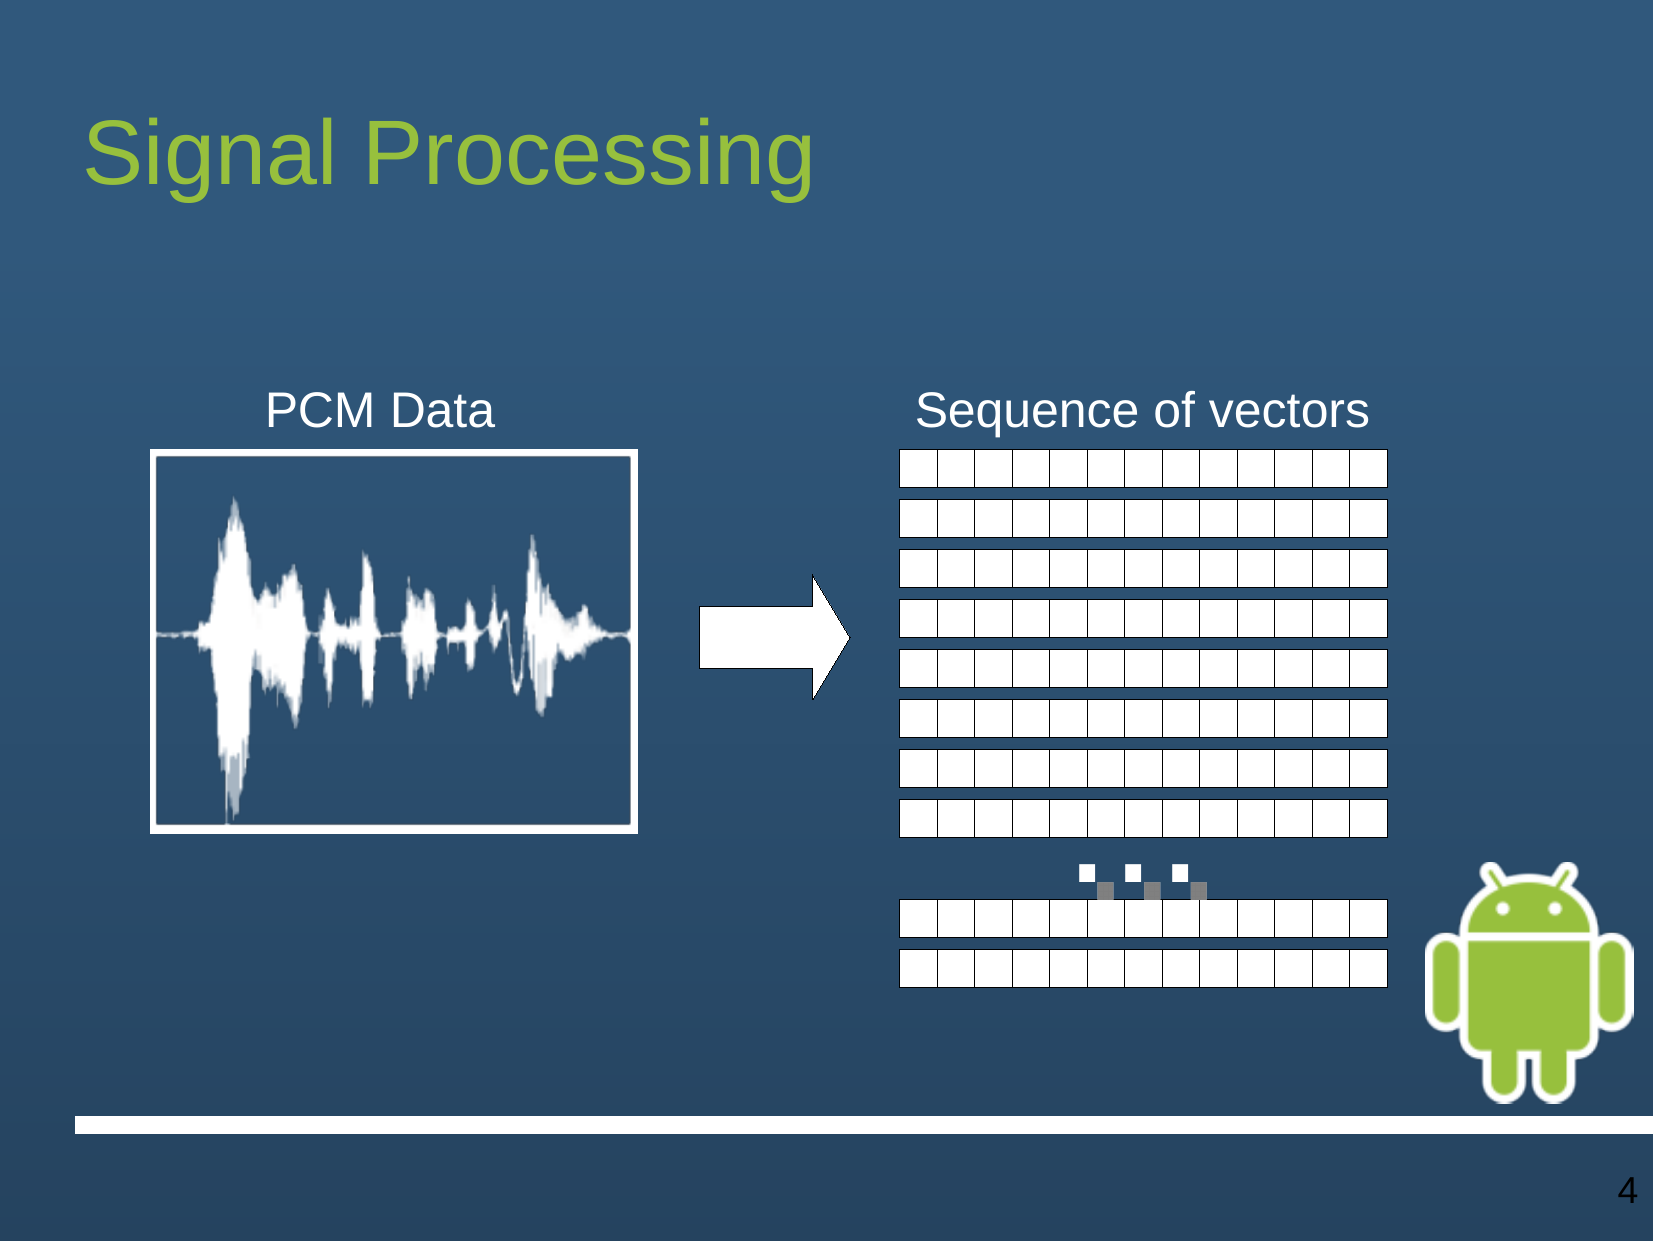

# Signal Processing
PCM Data
Sequence of vectors
...